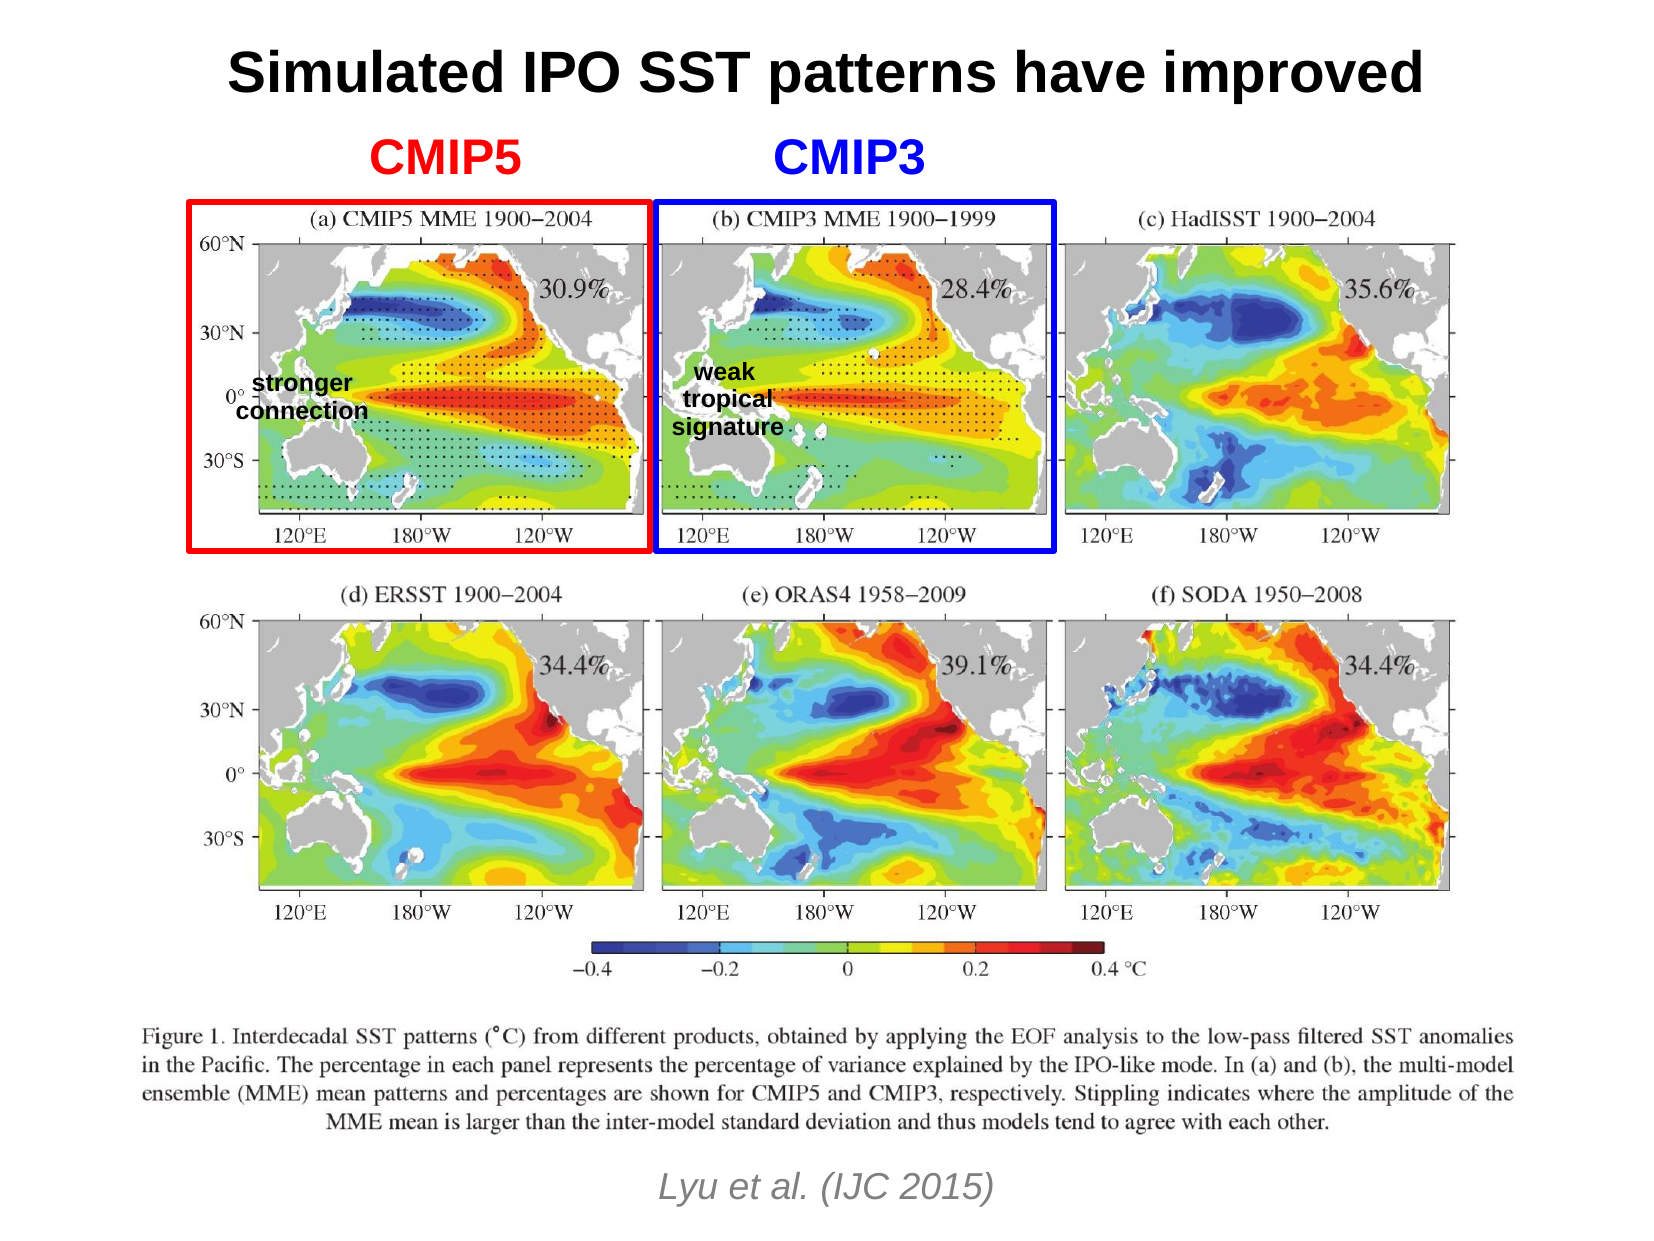

Simulated IPO SST patterns have improved
CMIP5
CMIP3
weak
tropical
signature
stronger
connection
Lyu et al. (IJC 2015)